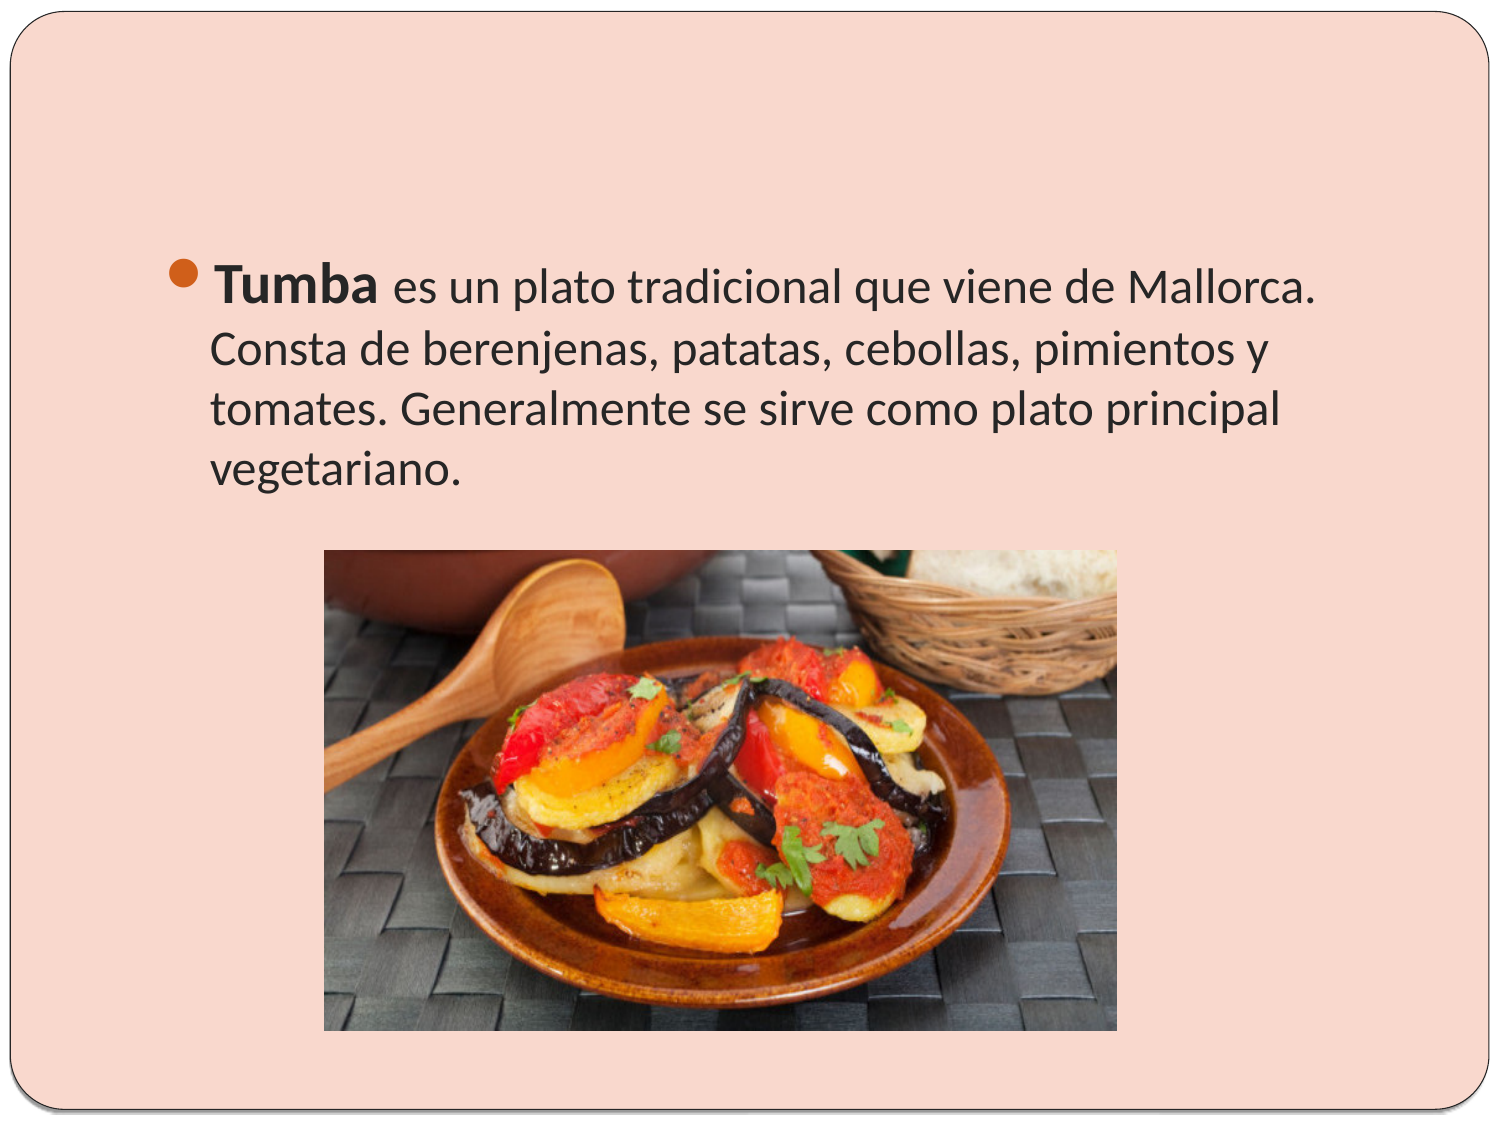

#
Tumba es un plato tradicional que viene de Mallorca. Consta de berenjenas, patatas, cebollas, pimientos y tomates. Generalmente se sirve como plato principal vegetariano.